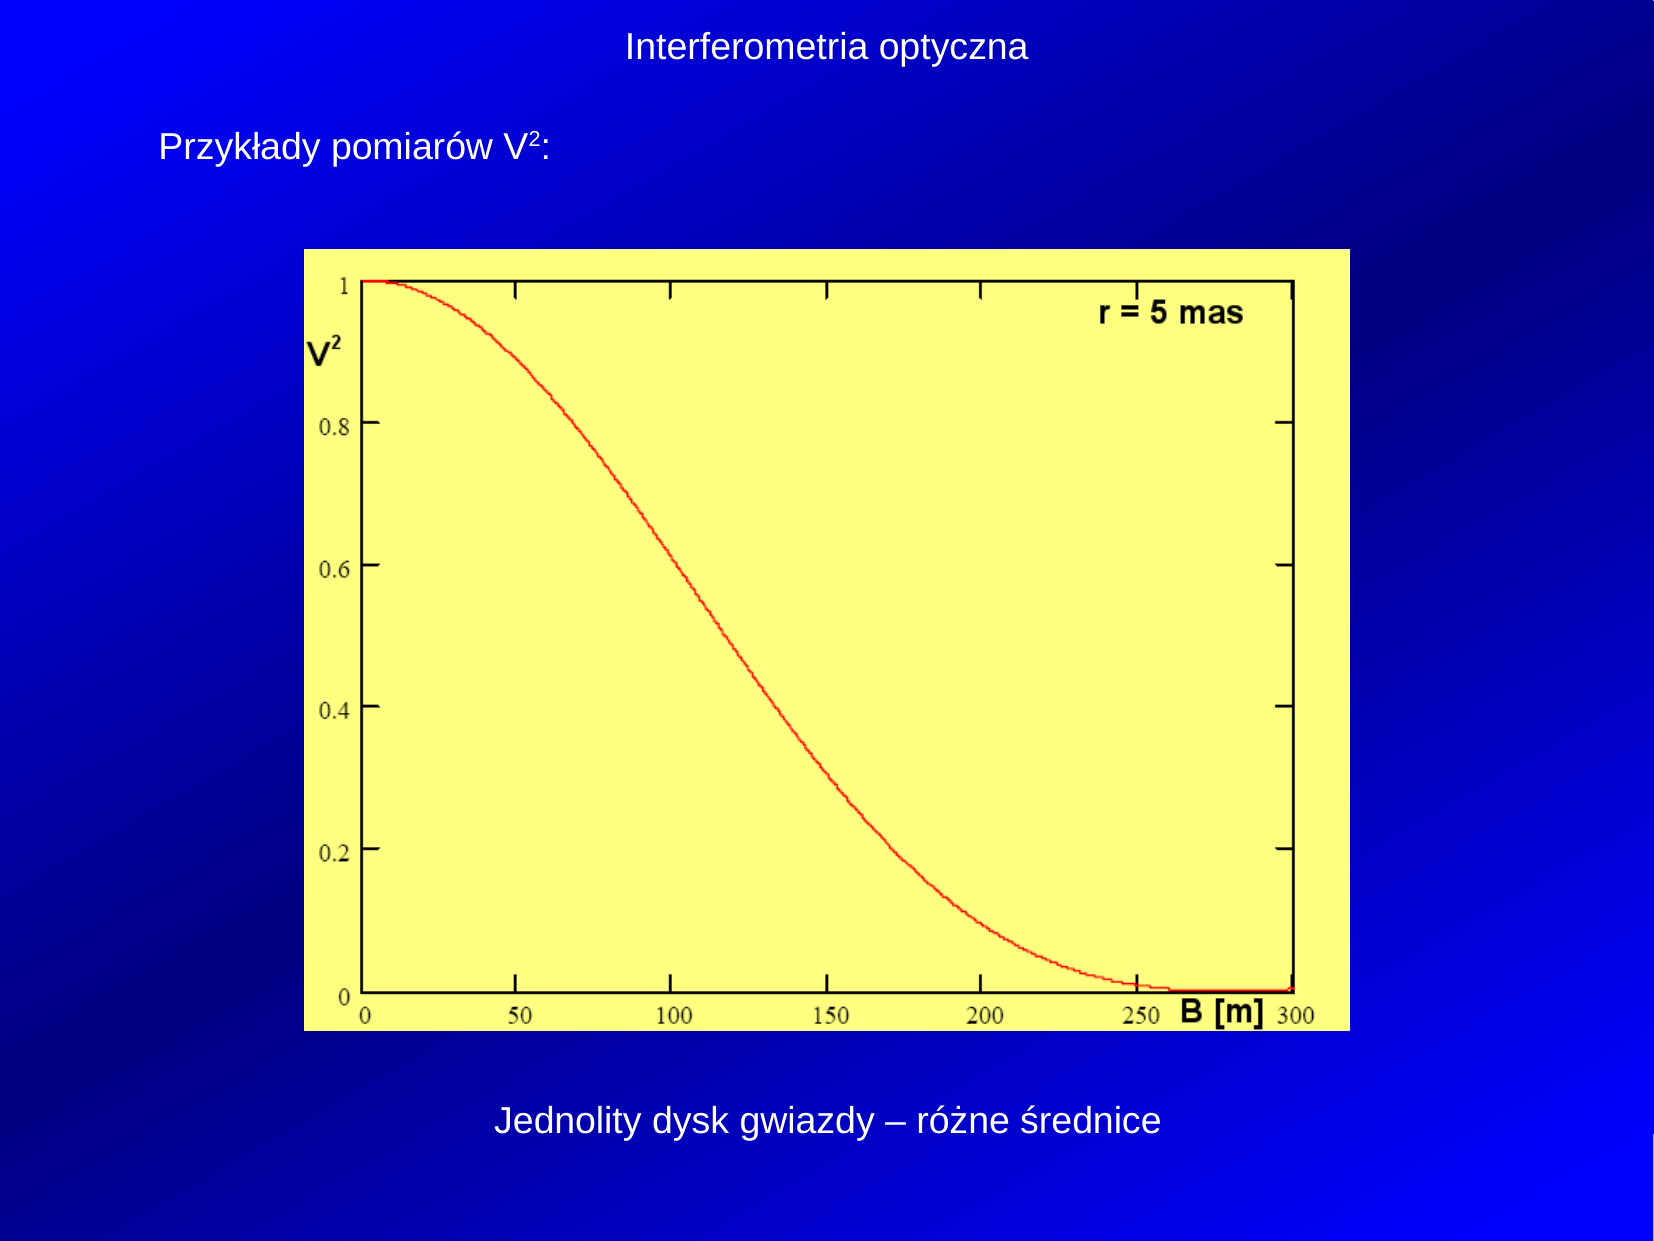

Interferometria optyczna
Przykłady pomiarów V2:
Jednolity dysk gwiazdy – różne średnice